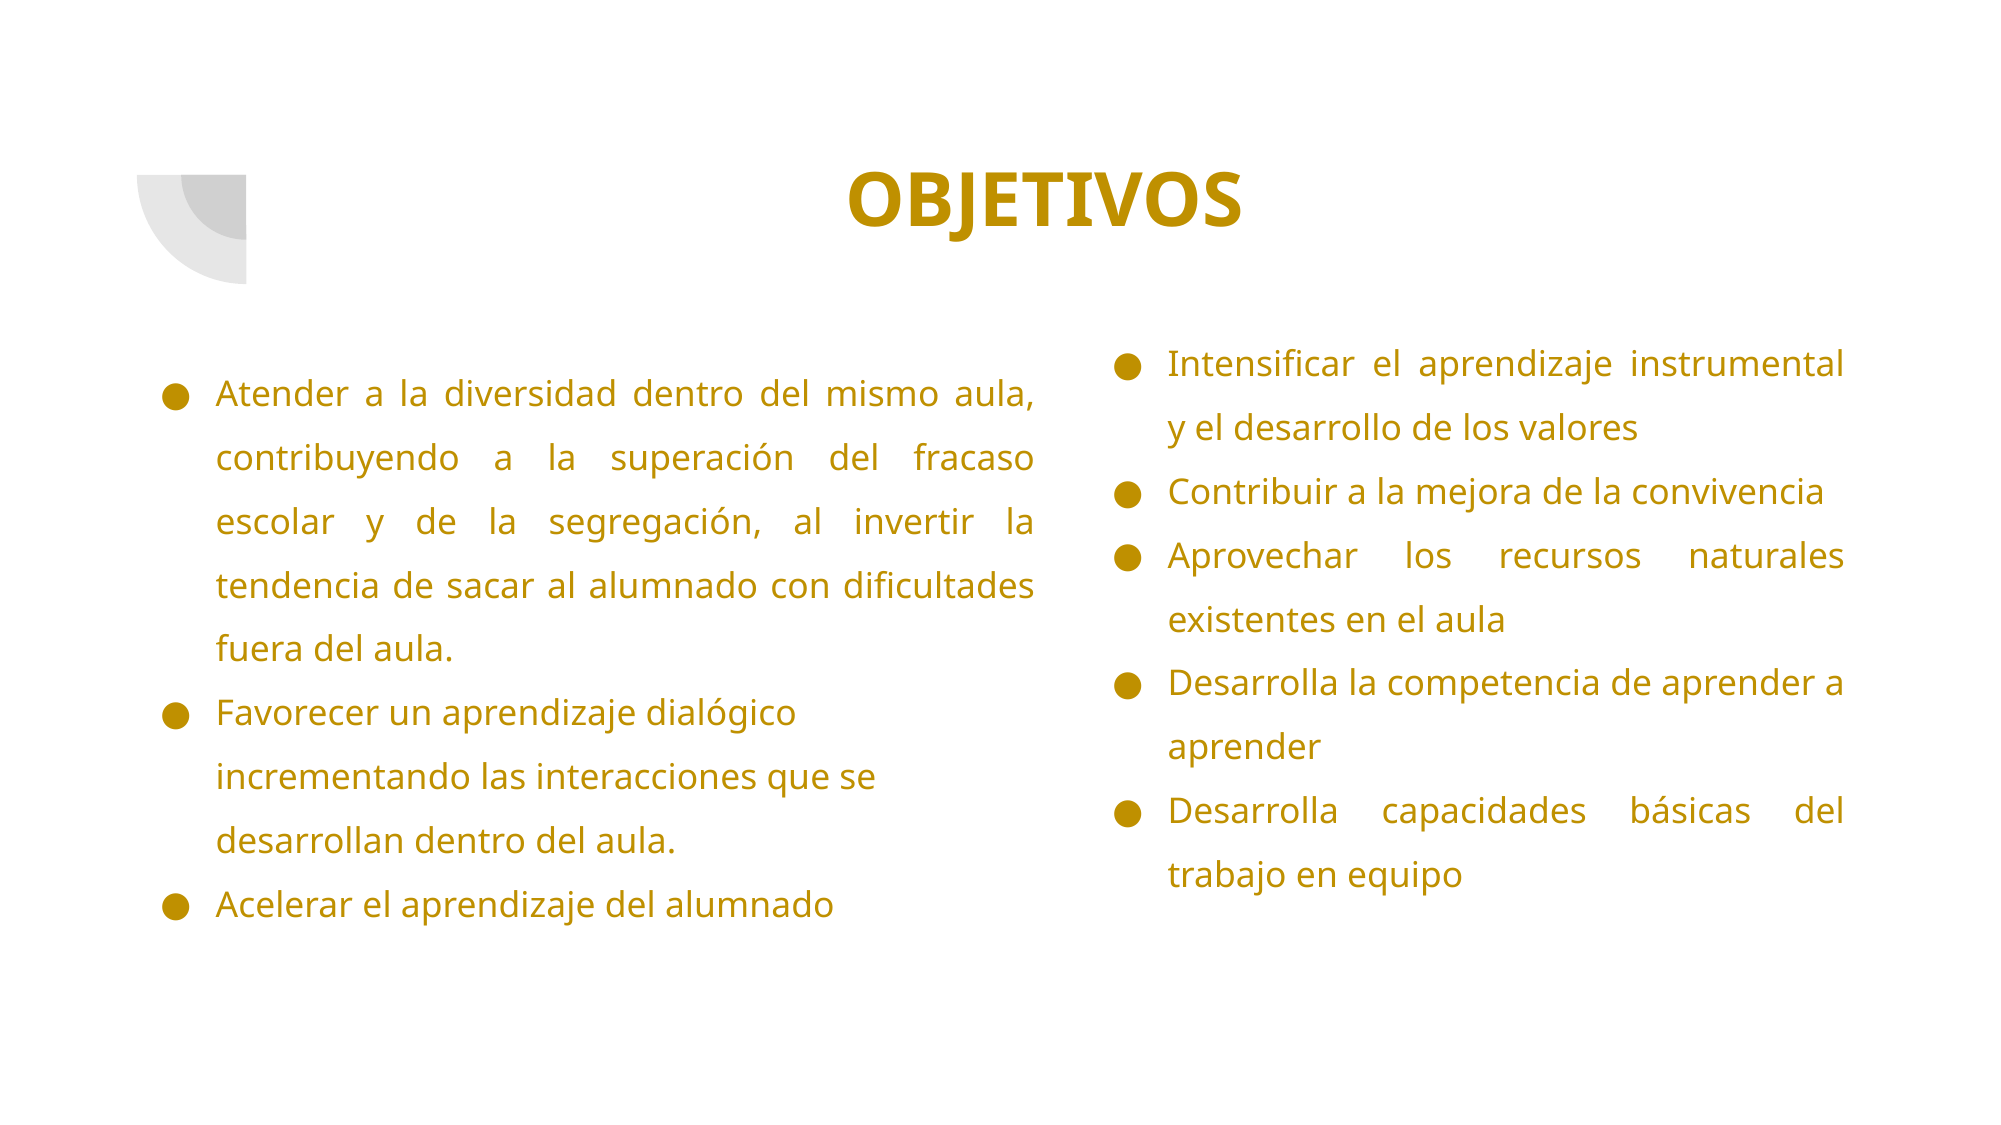

# OBJETIVOS
Intensificar el aprendizaje instrumental y el desarrollo de los valores
Contribuir a la mejora de la convivencia
Aprovechar los recursos naturales existentes en el aula
Desarrolla la competencia de aprender a aprender
Desarrolla capacidades básicas del trabajo en equipo
Atender a la diversidad dentro del mismo aula, contribuyendo a la superación del fracaso escolar y de la segregación, al invertir la tendencia de sacar al alumnado con dificultades fuera del aula.
Favorecer un aprendizaje dialógico incrementando las interacciones que se desarrollan dentro del aula.
Acelerar el aprendizaje del alumnado